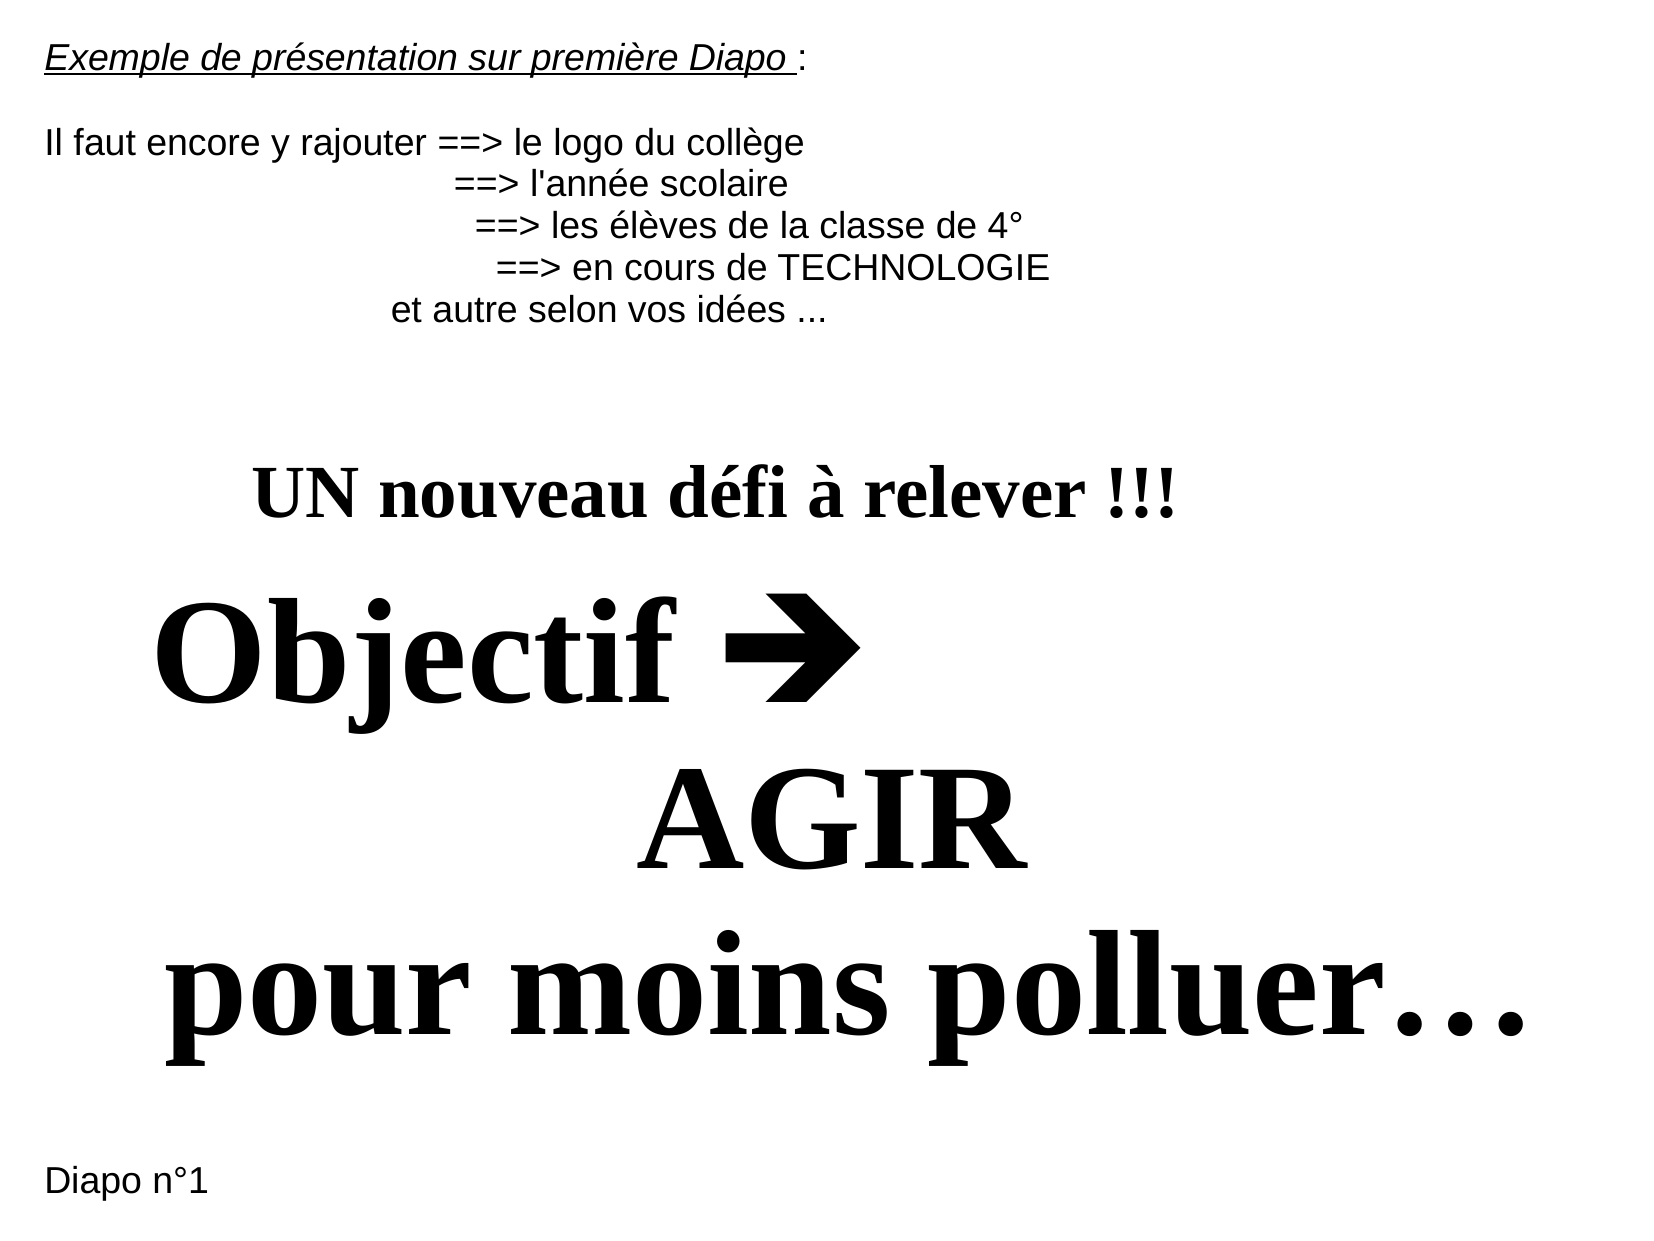

Exemple de présentation sur première Diapo :
Il faut encore y rajouter ==> le logo du collège
 ==> l'année scolaire
 ==> les élèves de la classe de 4°
 ==> en cours de TECHNOLOGIE
 et autre selon vos idées ...
UN nouveau défi à relever !!!
Objectif 
AGIR
pour moins polluer…
Diapo n°1